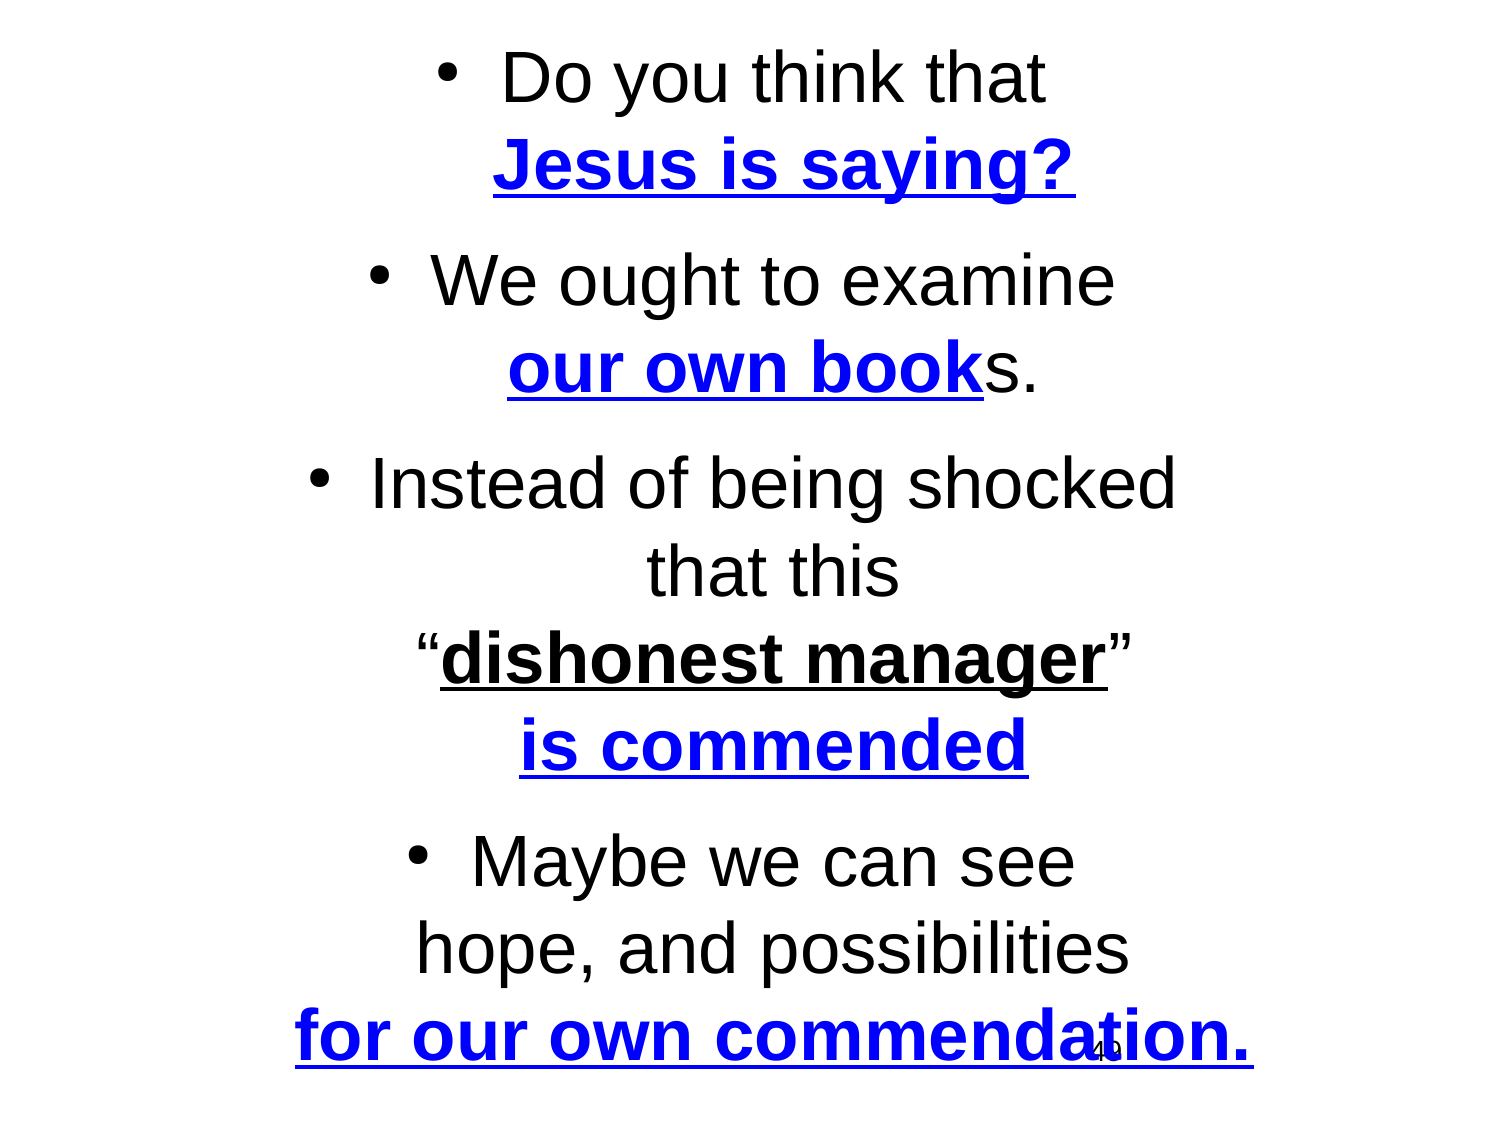

# Do you think that Jesus is saying?
We ought to examine
our own books.
Instead of being shocked
that this
“dishonest manager”
is commended
Maybe we can see
hope, and possibilities
for our own commendation.
49